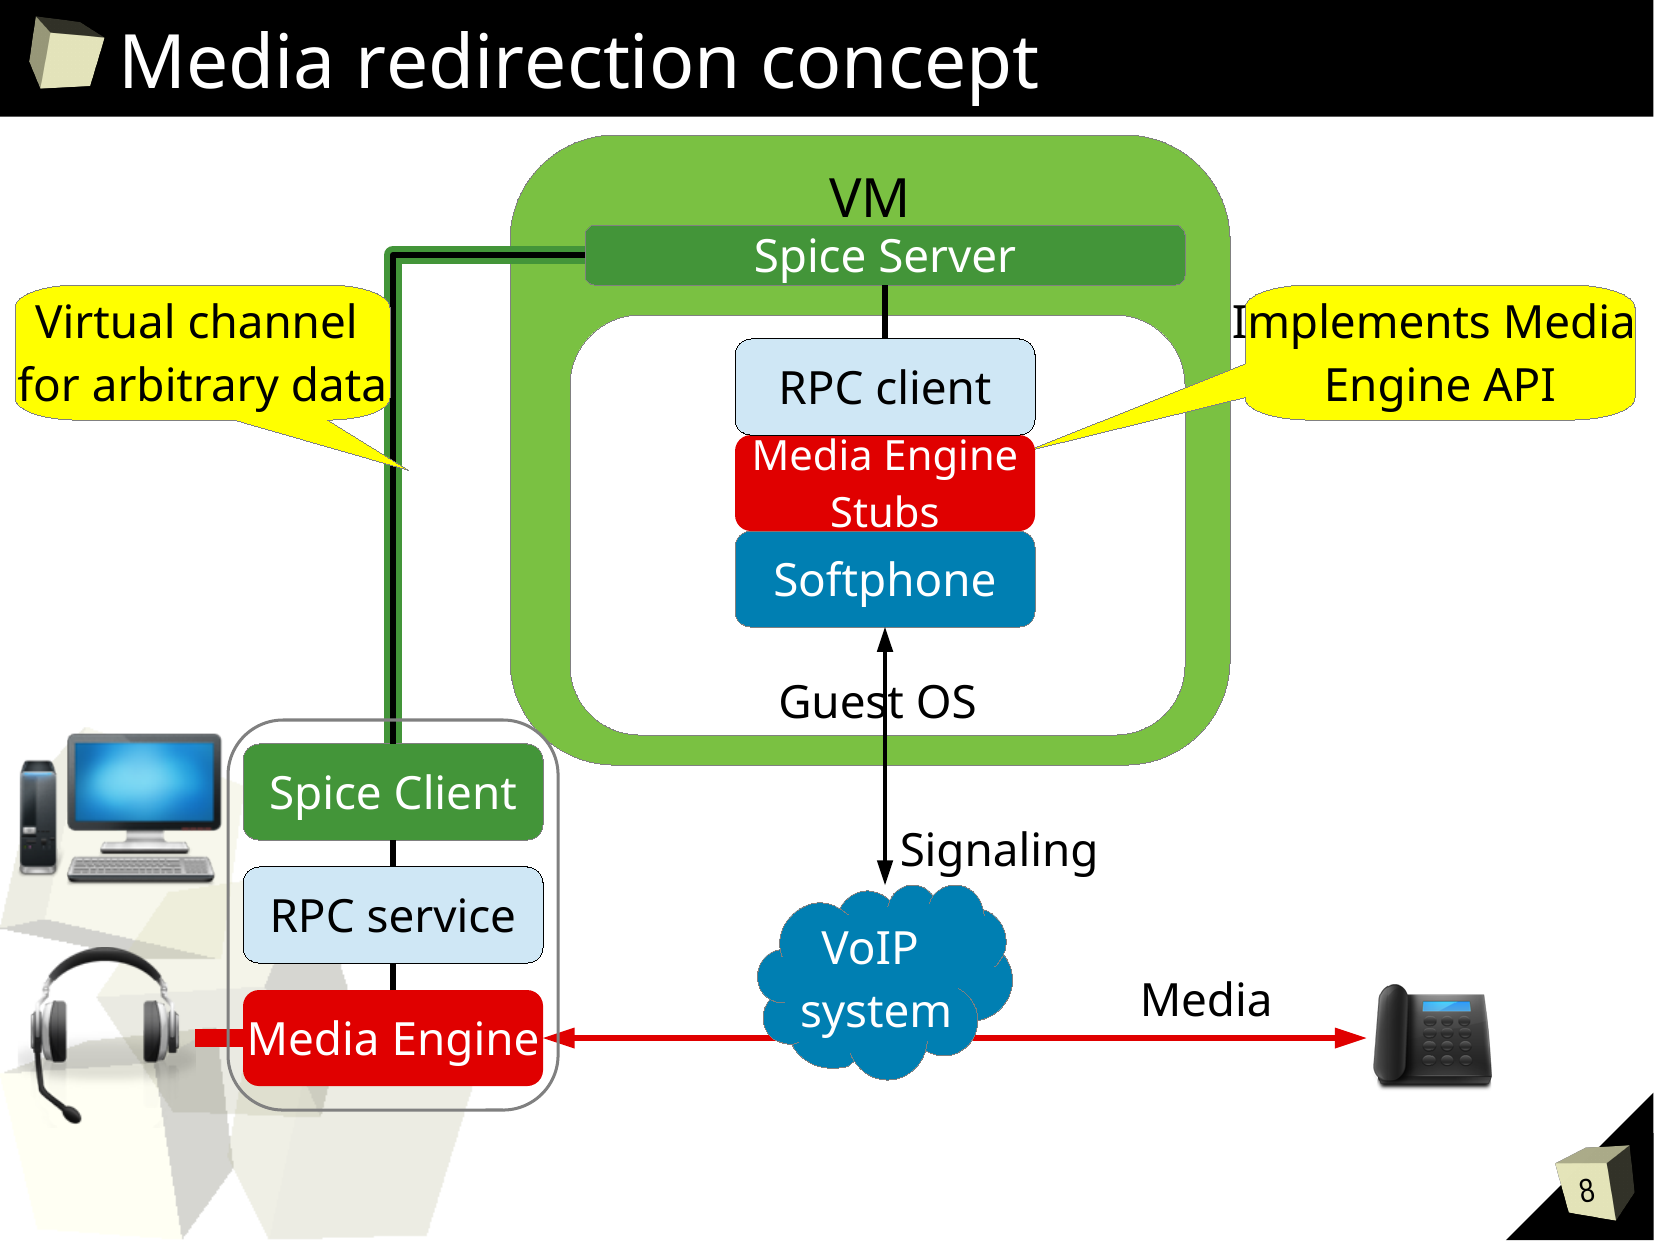

# Media redirection concept
VM
Spice Server
Virtual channel
for arbitrary data
Implements Media
Engine API
Guest OS
RPC client
Media Engine
Stubs
Softphone
Spice Client
Signaling
RPC service
VoIP
system
Media
Media Engine